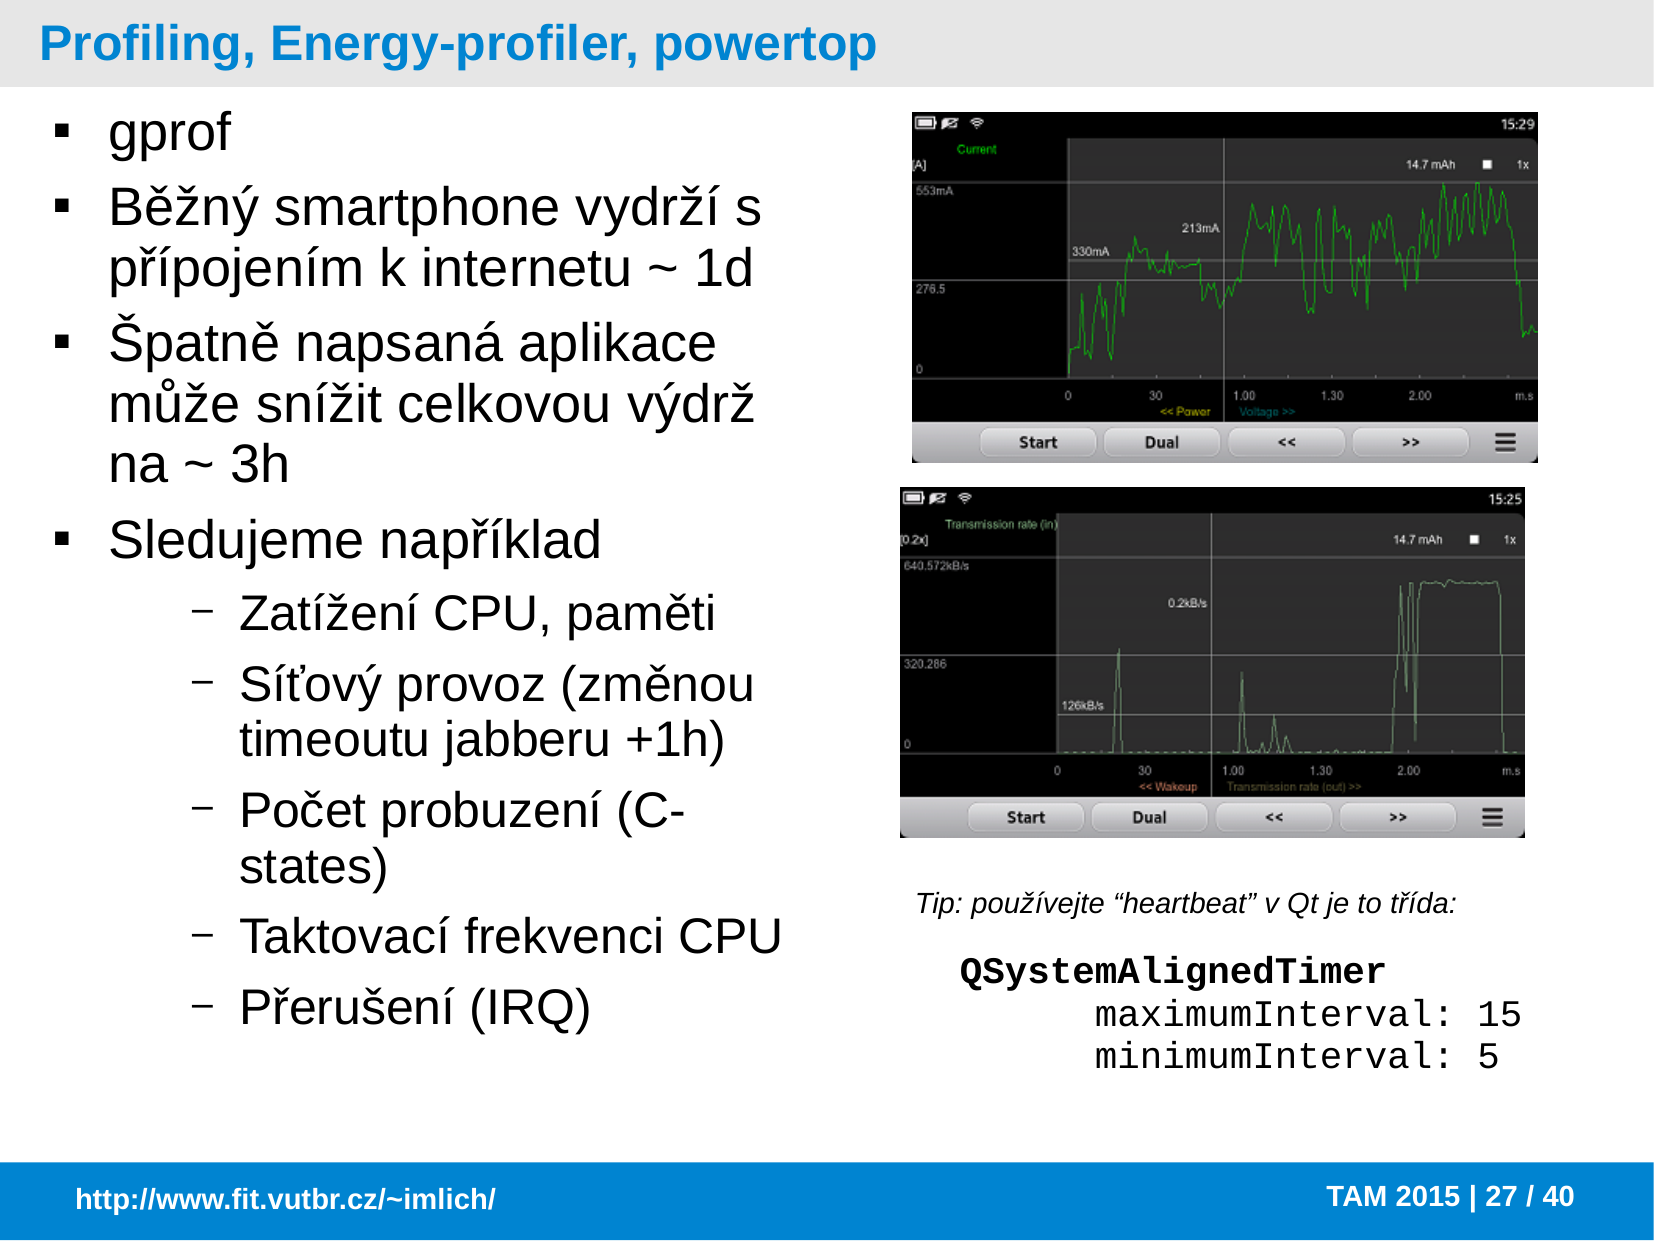

Profiling, Energy-profiler, powertop
# gprof
Běžný smartphone vydrží s přípojením k internetu ~ 1d
Špatně napsaná aplikace může snížit celkovou výdrž na ~ 3h
Sledujeme například
Zatížení CPU, paměti
Síťový provoz (změnou timeoutu jabberu +1h)
Počet probuzení (C-states)
Taktovací frekvenci CPU
Přerušení (IRQ)
Tip: používejte “heartbeat” v Qt je to třída:
 QSystemAlignedTimer
 maximumInterval: 15
 minimumInterval: 5